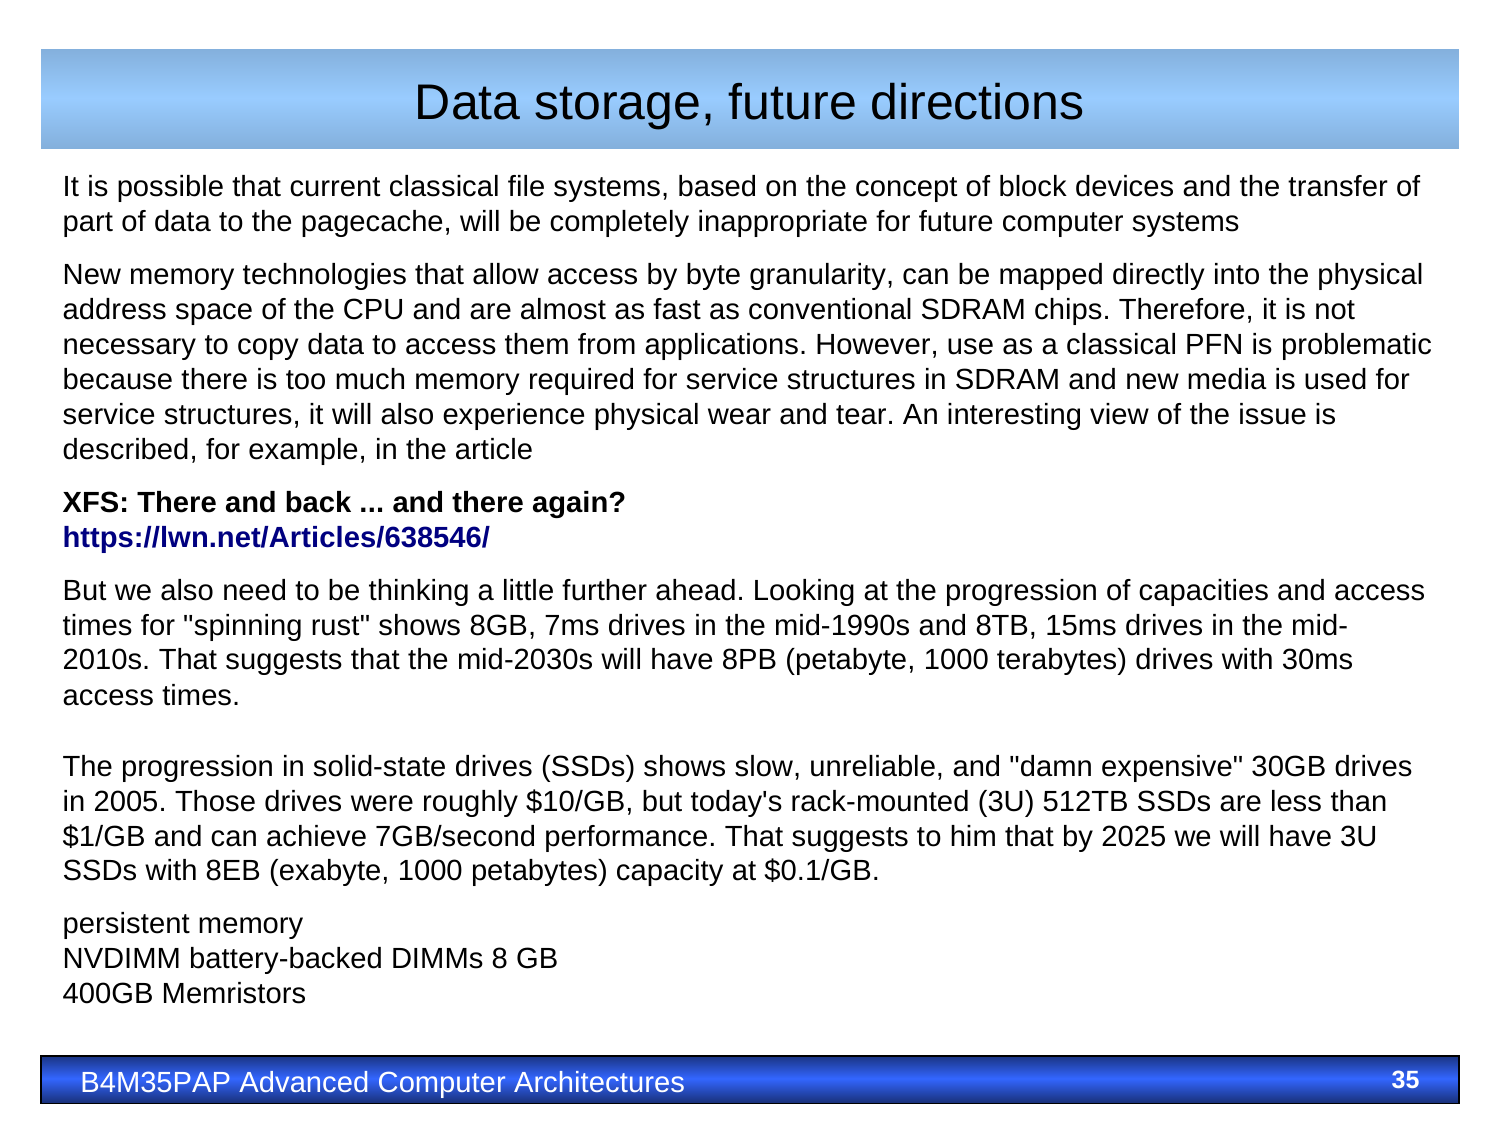

# Data storage, future directions
It is possible that current classical file systems, based on the concept of block devices and the transfer of part of data to the pagecache, will be completely inappropriate for future computer systems
New memory technologies that allow access by byte granularity, can be mapped directly into the physical address space of the CPU and are almost as fast as conventional SDRAM chips. Therefore, it is not necessary to copy data to access them from applications. However, use as a classical PFN is problematic because there is too much memory required for service structures in SDRAM and new media is used for service structures, it will also experience physical wear and tear. An interesting view of the issue is described, for example, in the article
XFS: There and back ... and there again?
https://lwn.net/Articles/638546/
But we also need to be thinking a little further ahead. Looking at the progression of capacities and access times for "spinning rust" shows 8GB, 7ms drives in the mid-1990s and 8TB, 15ms drives in the mid-2010s. That suggests that the mid-2030s will have 8PB (petabyte, 1000 terabytes) drives with 30ms access times.
The progression in solid-state drives (SSDs) shows slow, unreliable, and "damn expensive" 30GB drives in 2005. Those drives were roughly $10/GB, but today's rack-mounted (3U) 512TB SSDs are less than $1/GB and can achieve 7GB/second performance. That suggests to him that by 2025 we will have 3U SSDs with 8EB (exabyte, 1000 petabytes) capacity at $0.1/GB.
persistent memory
NVDIMM battery-backed DIMMs 8 GB
400GB Memristors